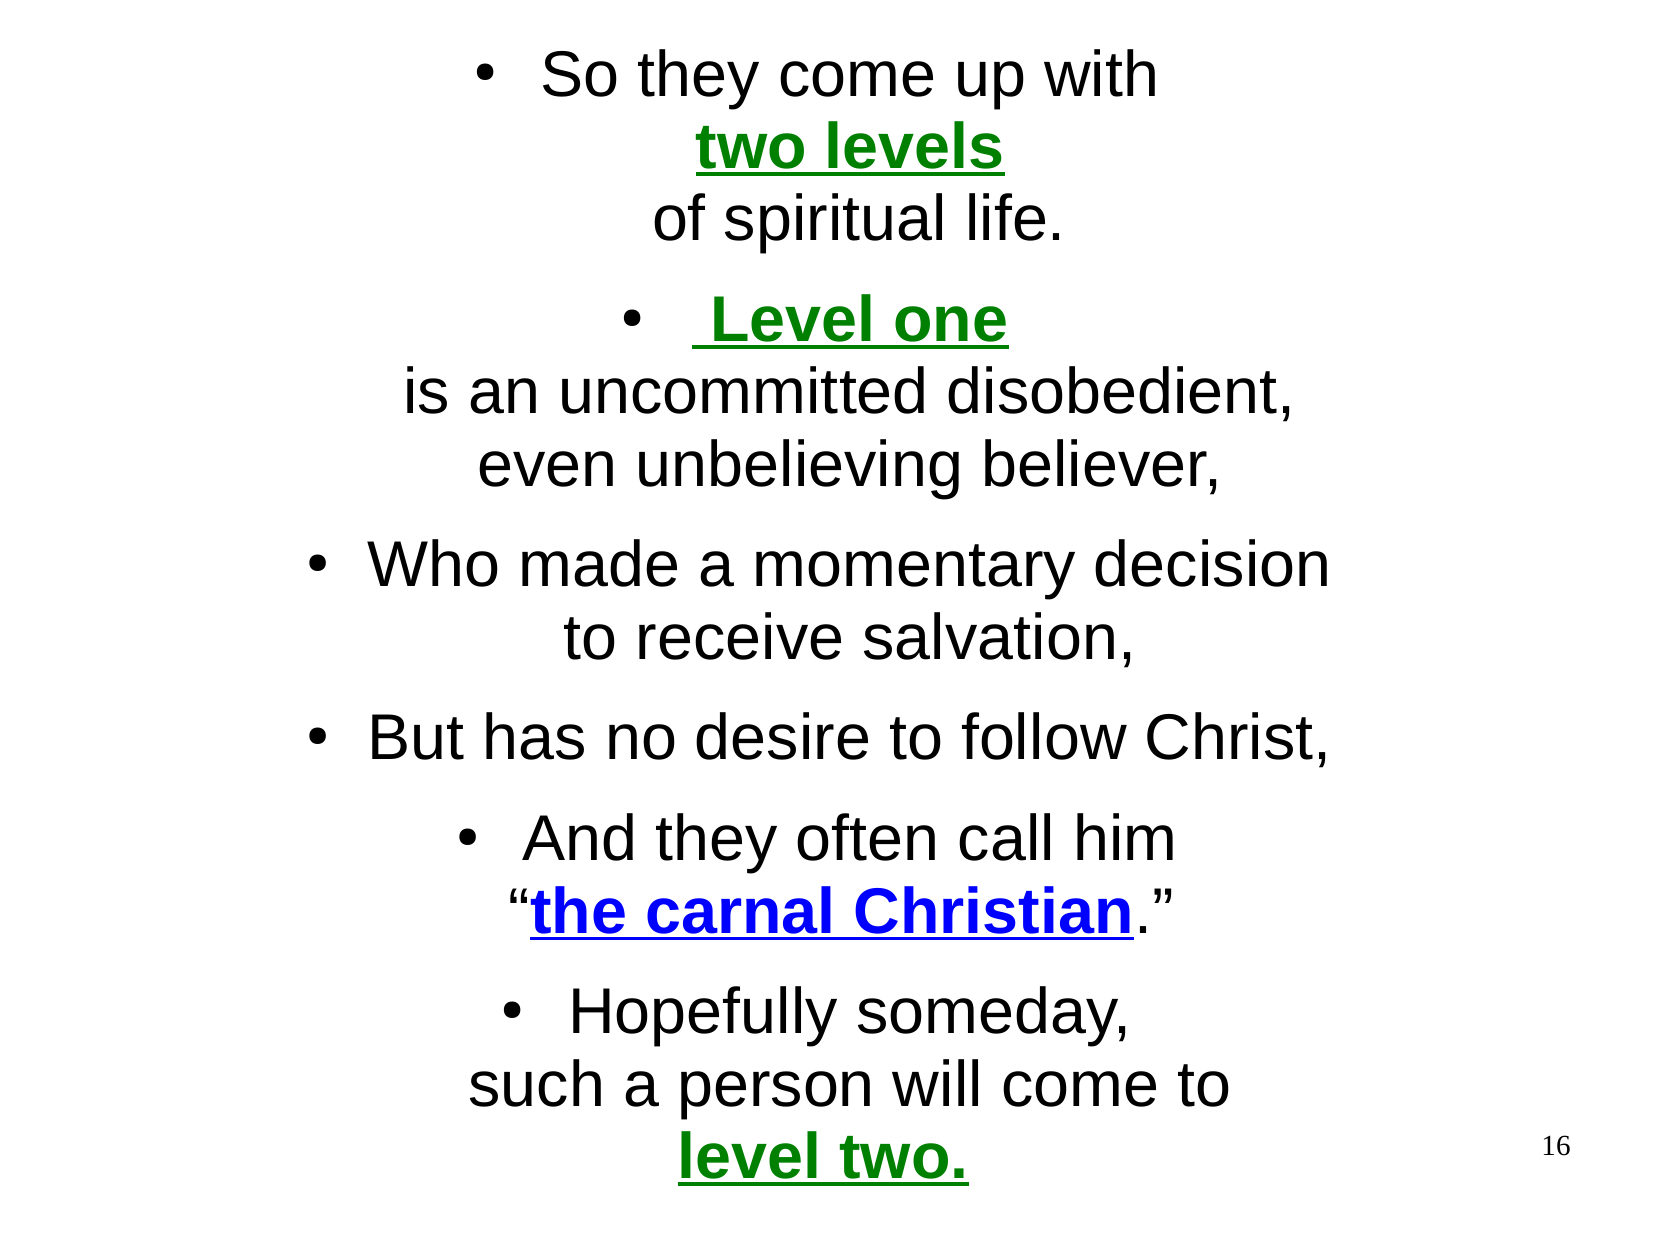

# So they come up with two levels of spiritual life.
 Level one
is an uncommitted disobedient,
even unbelieving believer,
Who made a momentary decision
to receive salvation,
But has no desire to follow Christ,
And they often call him
“the carnal Christian.”
Hopefully someday,
such a person will come to
level two.
16